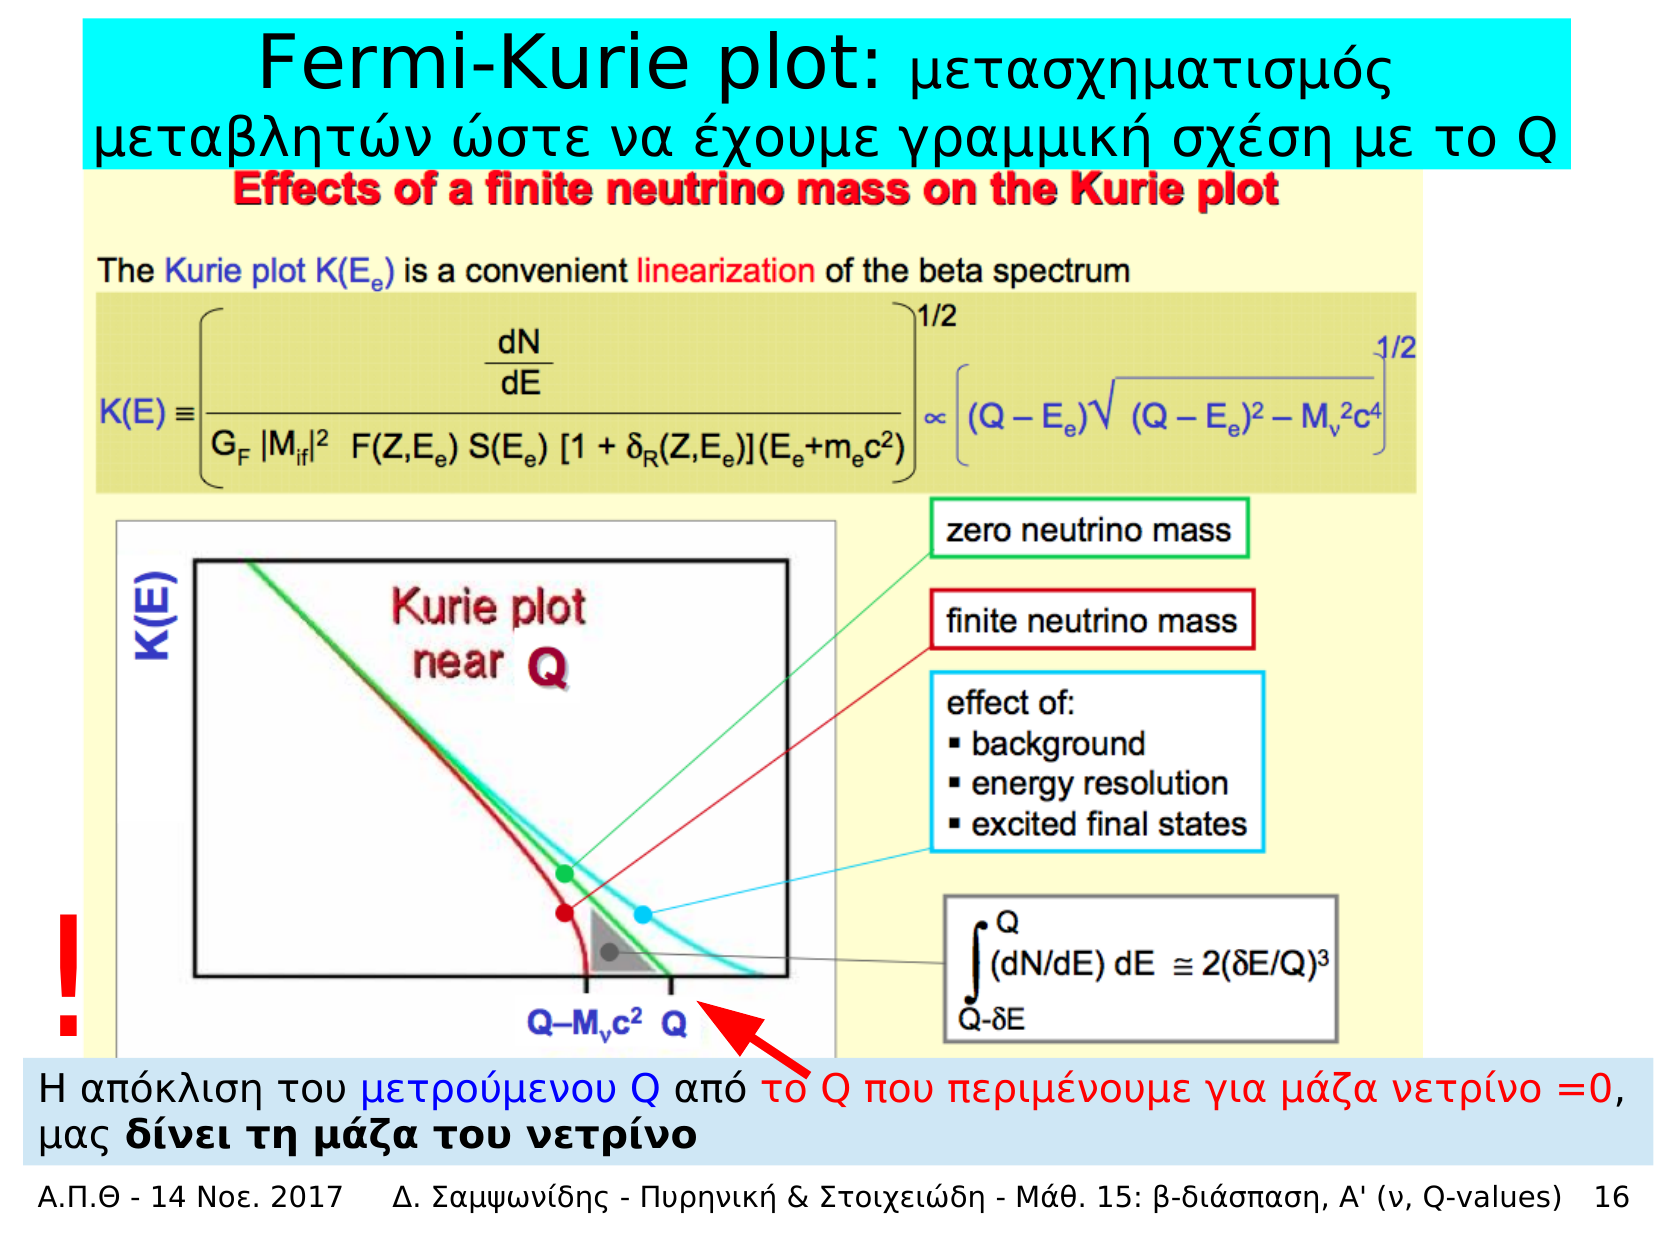

# Fermi-Kurie plot: μετασχηματισμός μεταβλητών ώστε να έχουμε γραμμική σχέση με το Q
!
Η απόκλιση του μετρούμενου Q από τo Q που περιμένουμε για μάζα νετρίνο =0,
μας δίνει τη μάζα του νετρίνο
Α.Π.Θ - 14 Νοε. 2017
Δ. Σαμψωνίδης - Πυρηνική & Στοιχειώδη - Μάθ. 15: β-διάσπαση, A' (ν, Q-values)
16